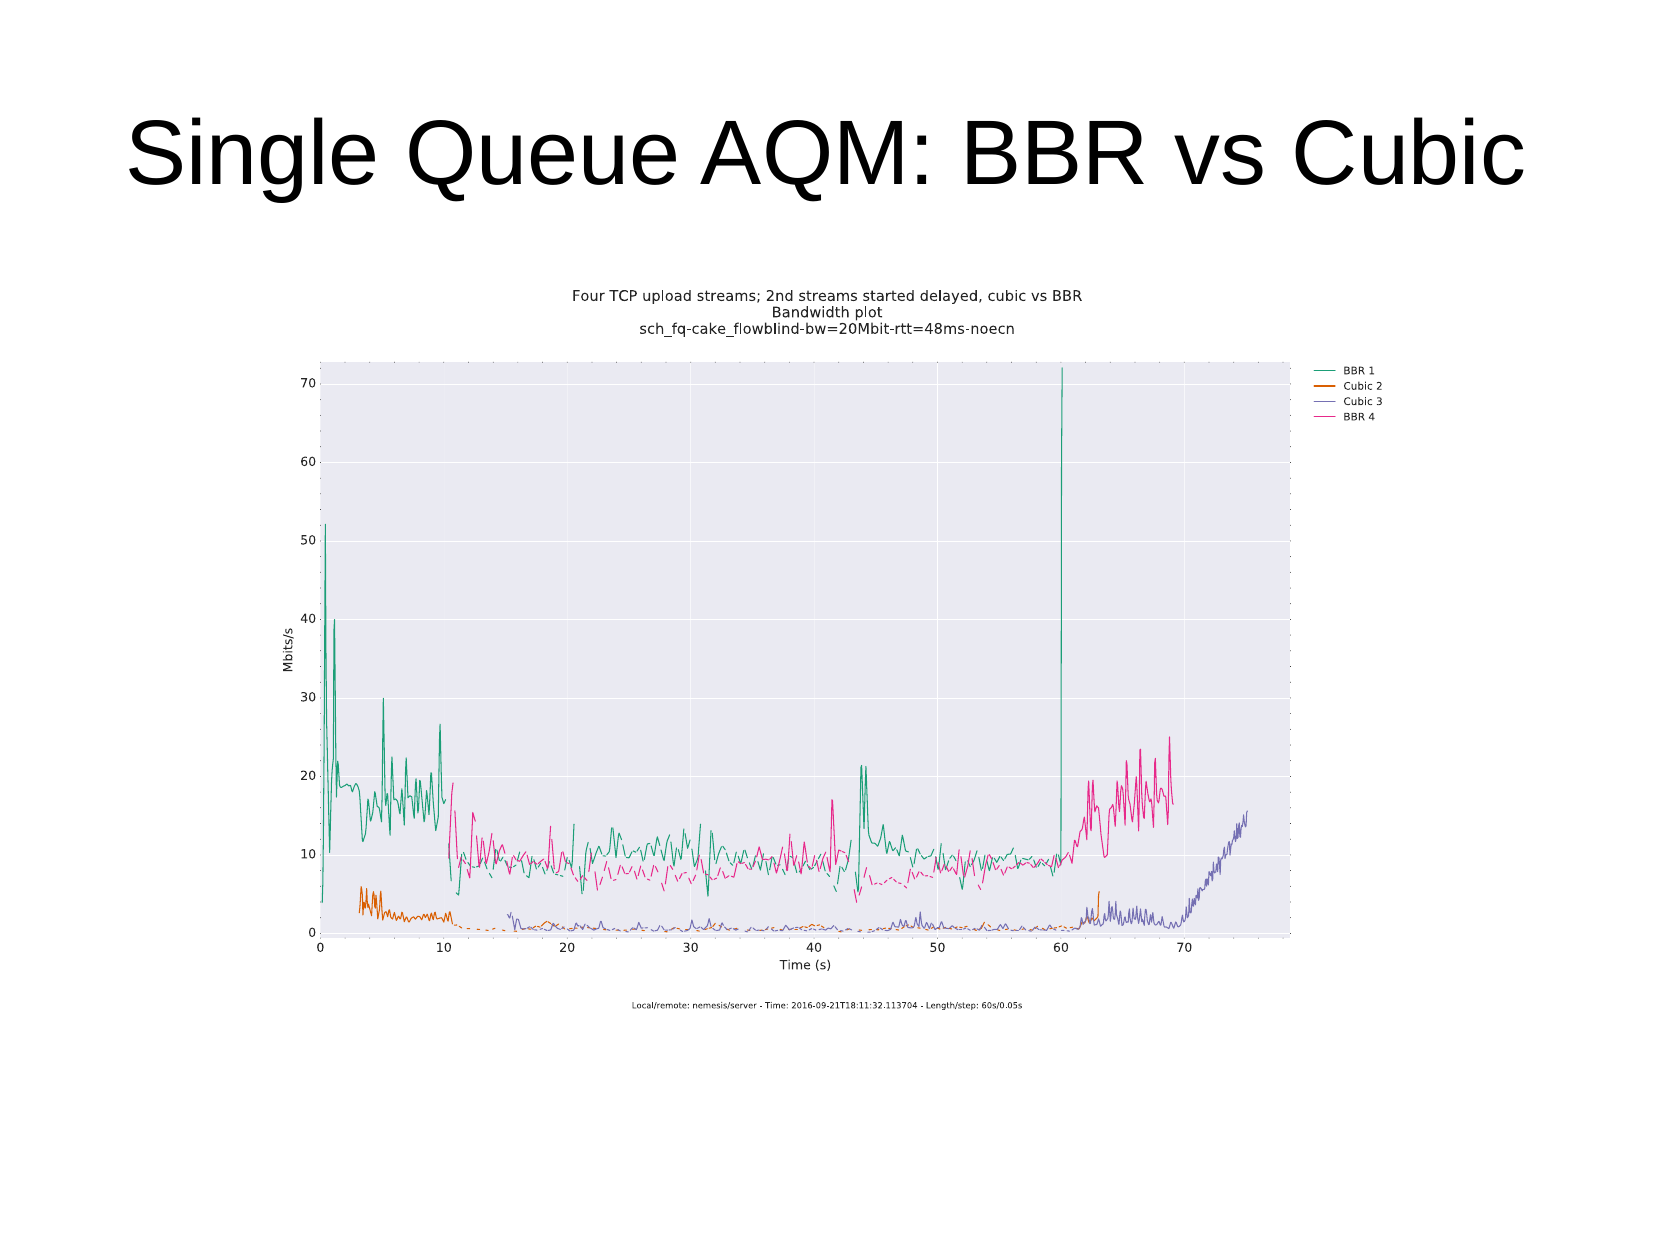

# Single Queue AQM: BBR vs Cubic